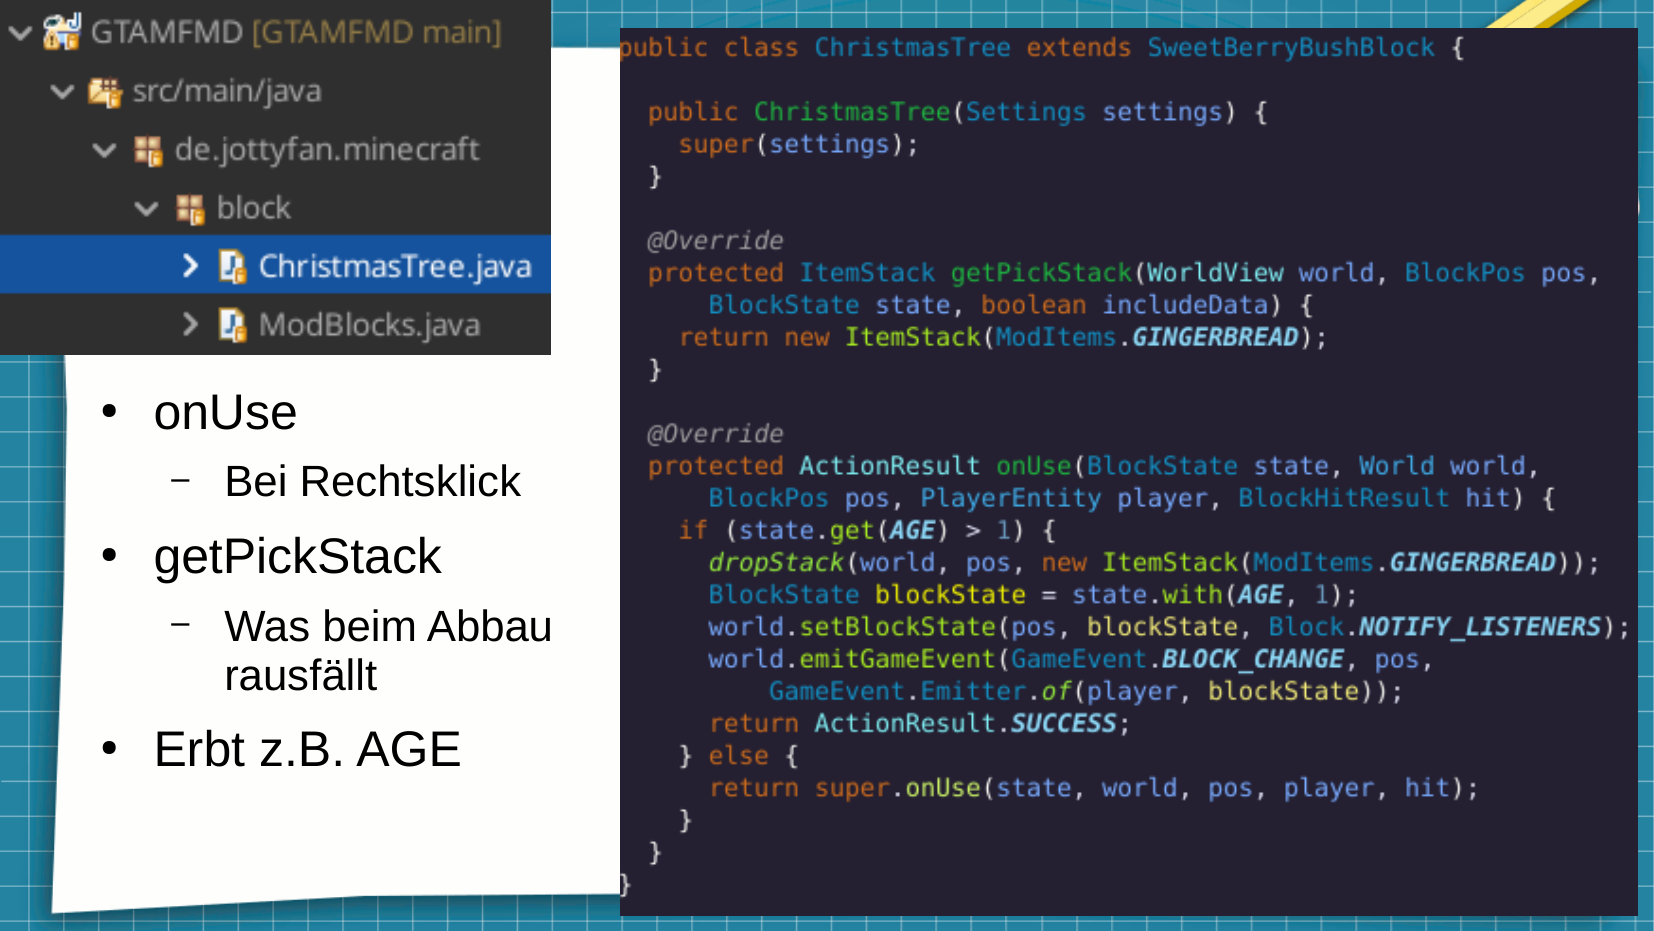

# onUse
Bei Rechtsklick
getPickStack
Was beim Abbau rausfällt
Erbt z.B. AGE